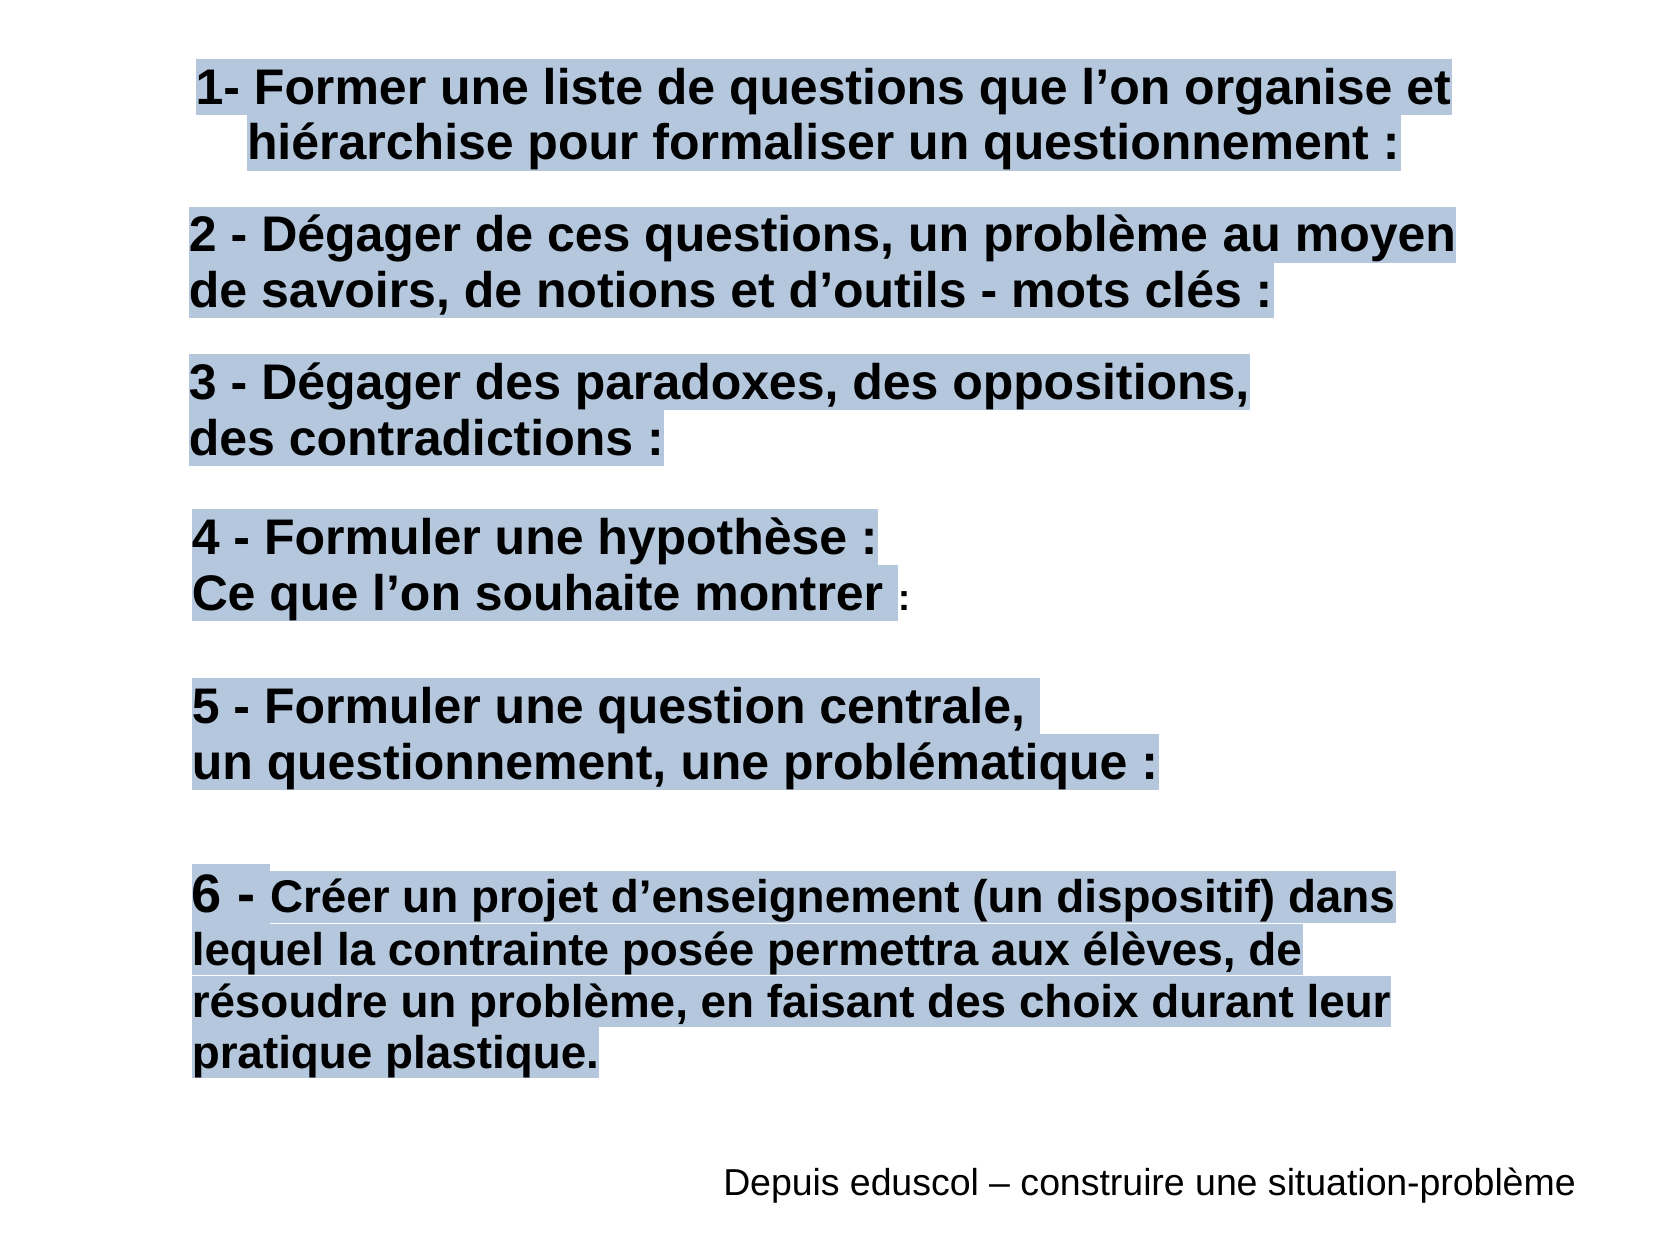

# 1- Former une liste de questions que l’on organise et hiérarchise pour formaliser un questionnement :
2 - Dégager de ces questions, un problème au moyen de savoirs, de notions et d’outils - mots clés :
3 - Dégager des paradoxes, des oppositions, des contradictions :
4 - Formuler une hypothèse :
Ce que l’on souhaite montrer :
5 - Formuler une question centrale,
un questionnement, une problématique :
6 - Créer un projet d’enseignement (un dispositif) dans lequel la contrainte posée permettra aux élèves, de résoudre un problème, en faisant des choix durant leur pratique plastique.
Depuis eduscol – construire une situation-problème